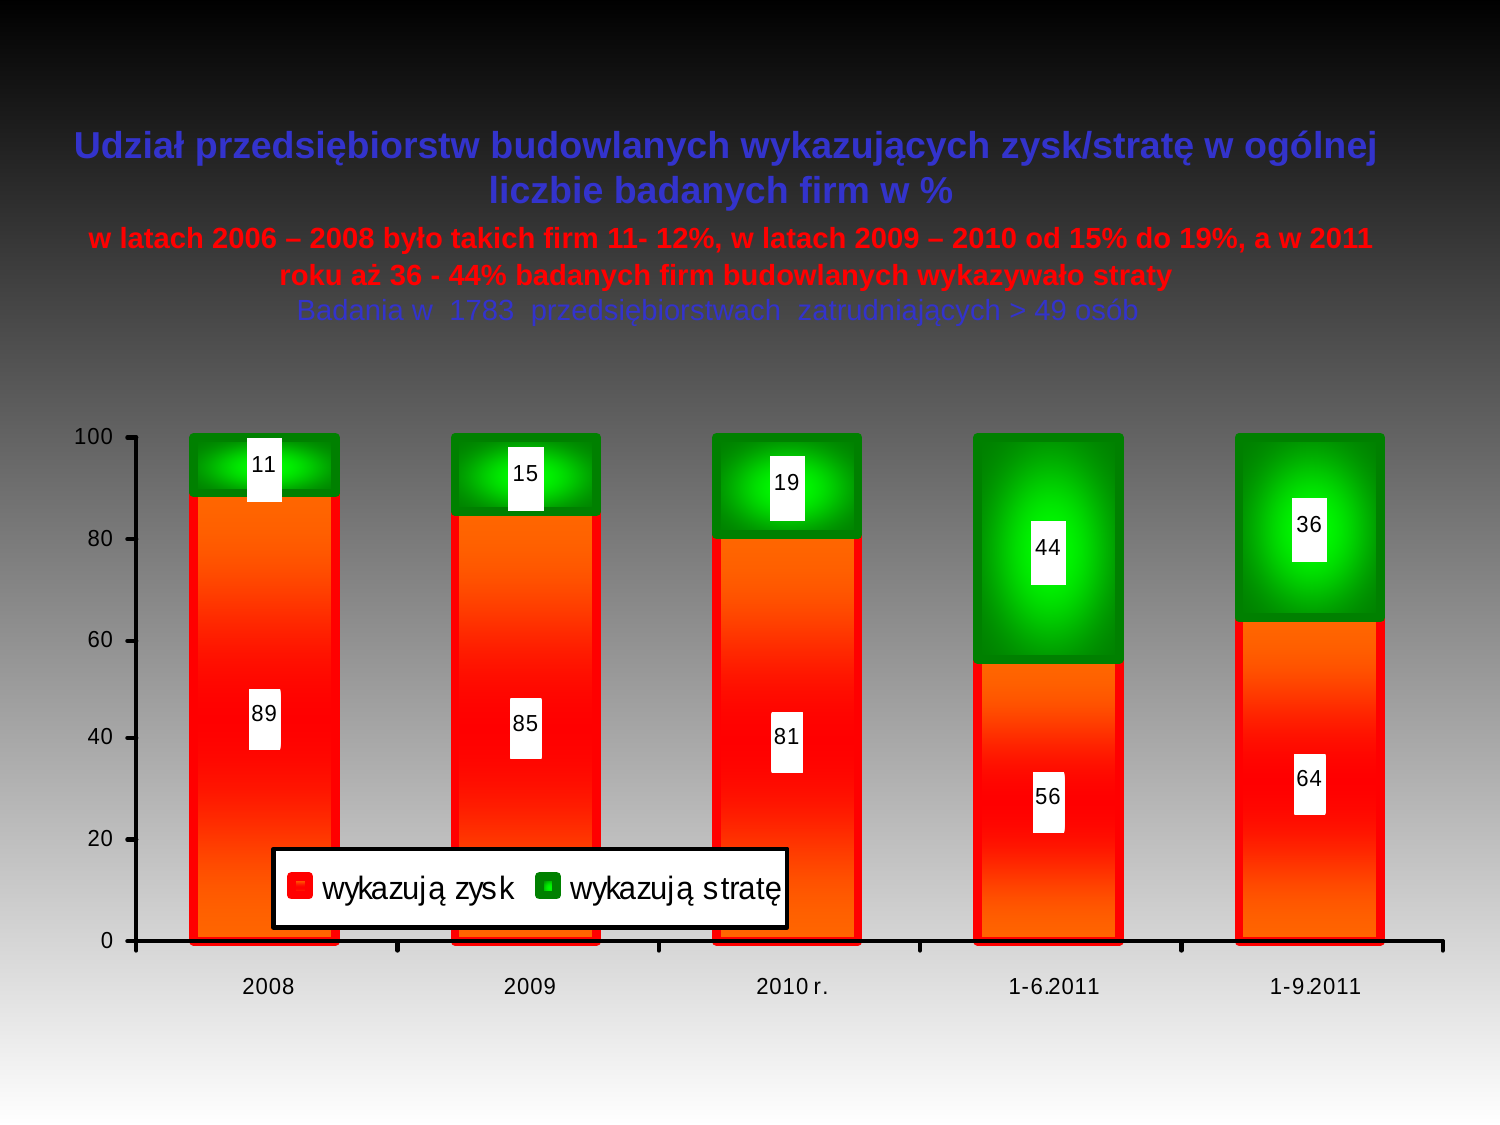

# Udział przedsiębiorstw budowlanych wykazujących zysk/stratę w ogólnej liczbie badanych firm w % w latach 2006 – 2008 było takich firm 11- 12%, w latach 2009 – 2010 od 15% do 19%, a w 2011 roku aż 36 - 44% badanych firm budowlanych wykazywało straty Badania w 1783 przedsiębiorstwach zatrudniających > 49 osób